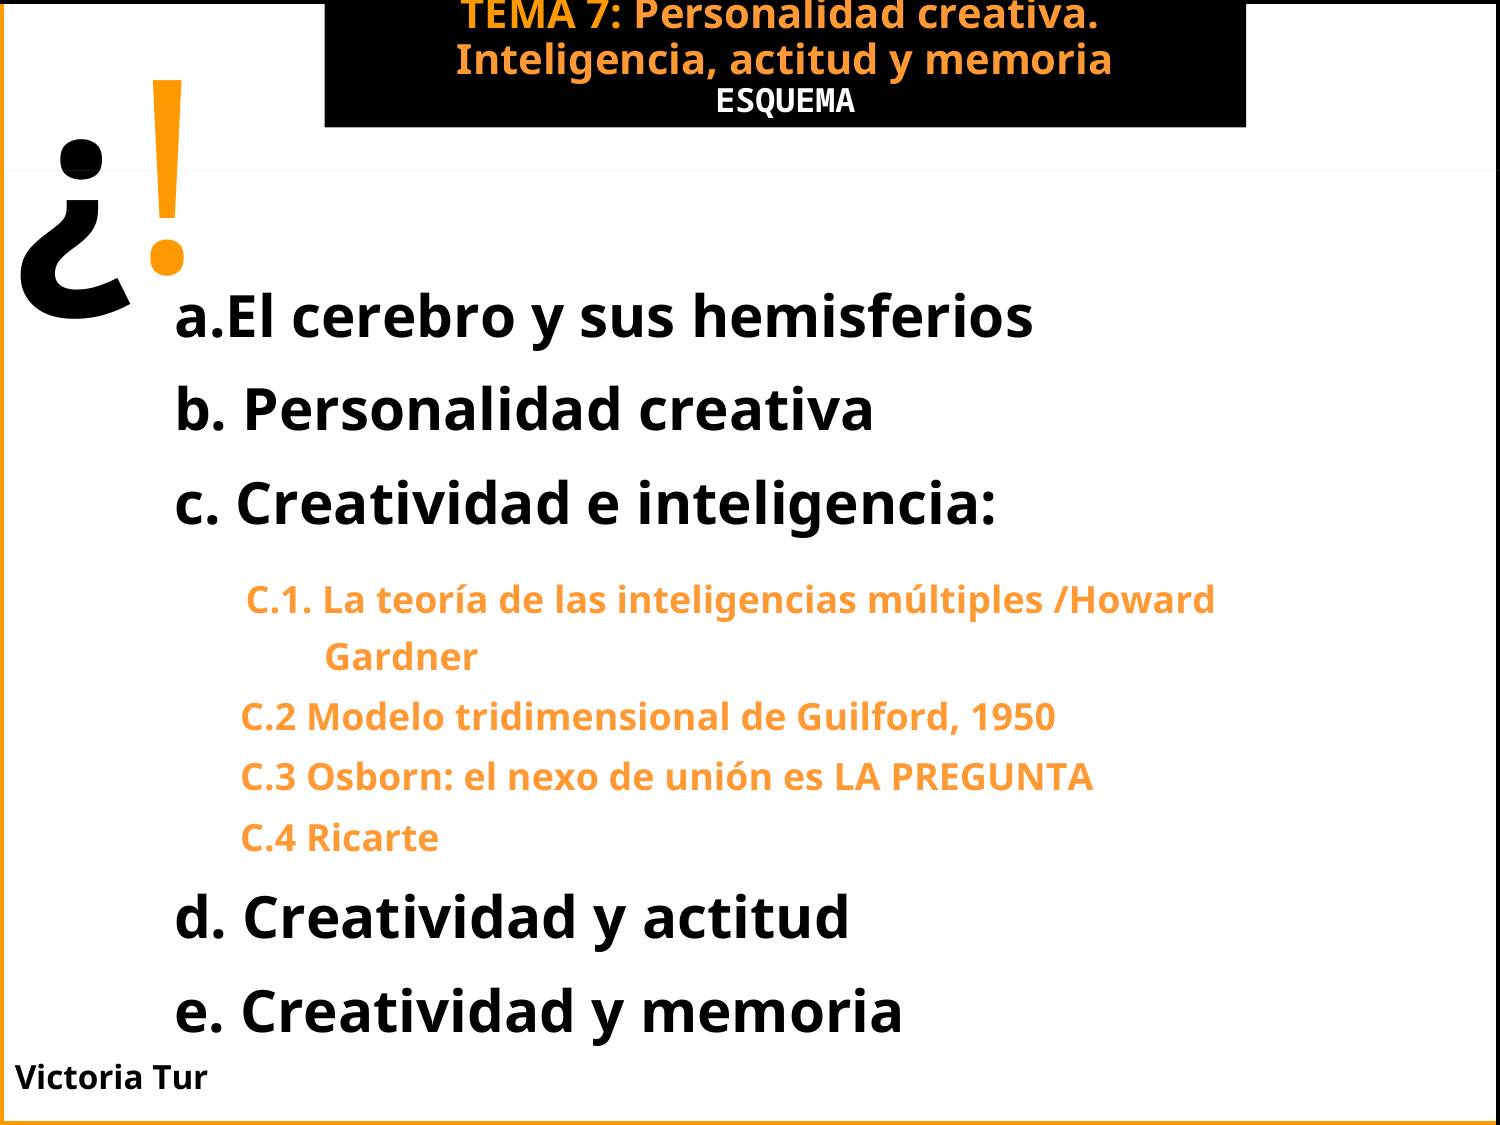

a.El cerebro y sus hemisferios
b. Personalidad creativa
c. Creatividad e inteligencia:
	 C.1. La teoría de las inteligencias múltiples /Howard 	 	Gardner
	 C.2 Modelo tridimensional de Guilford, 1950
	 C.3 Osborn: el nexo de unión es LA PREGUNTA
	 C.4 Ricarte
d. Creatividad y actitud
e. Creatividad y memoria